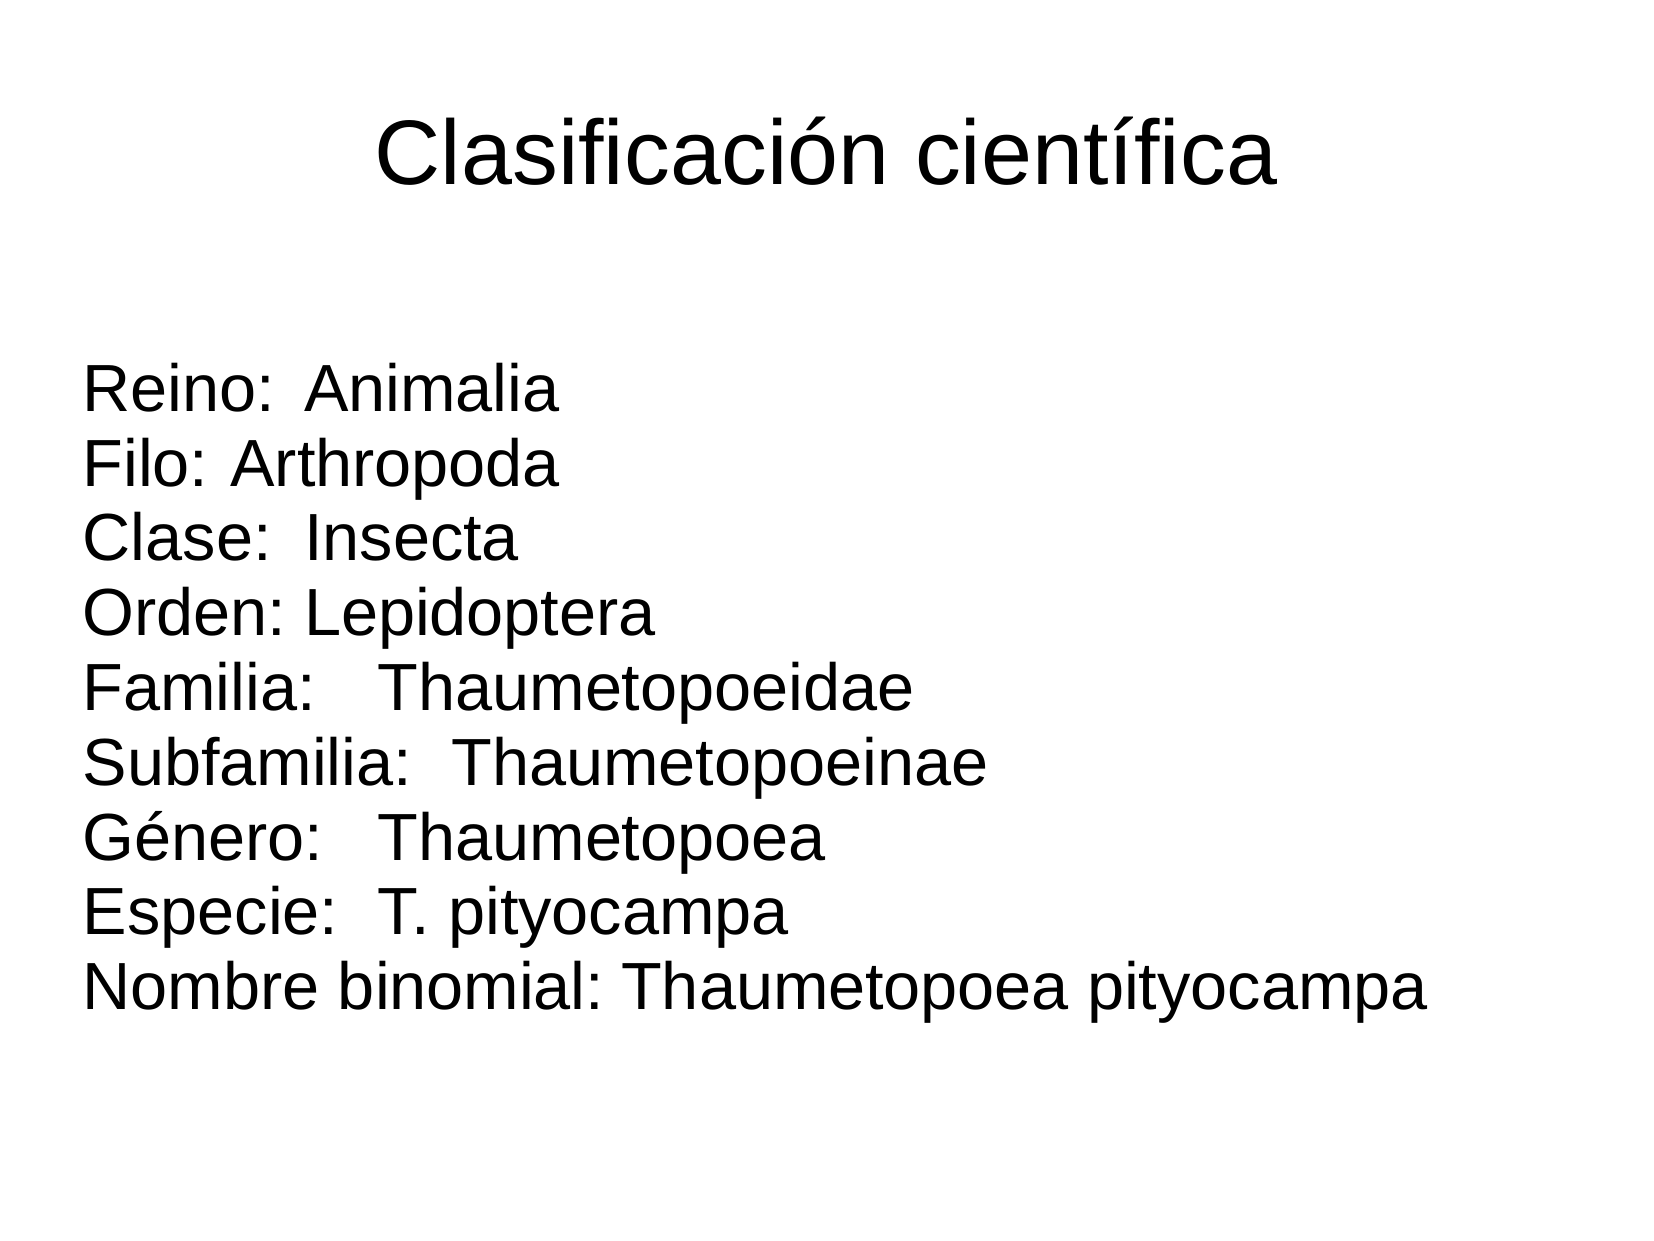

# Clasificación científica
Reino:	Animalia
Filo:	Arthropoda
Clase:	Insecta
Orden:	Lepidoptera
Familia:	Thaumetopoeidae
Subfamilia:	Thaumetopoeinae
Género:	Thaumetopoea
Especie:	T. pityocampa
Nombre binomial: Thaumetopoea pityocampa